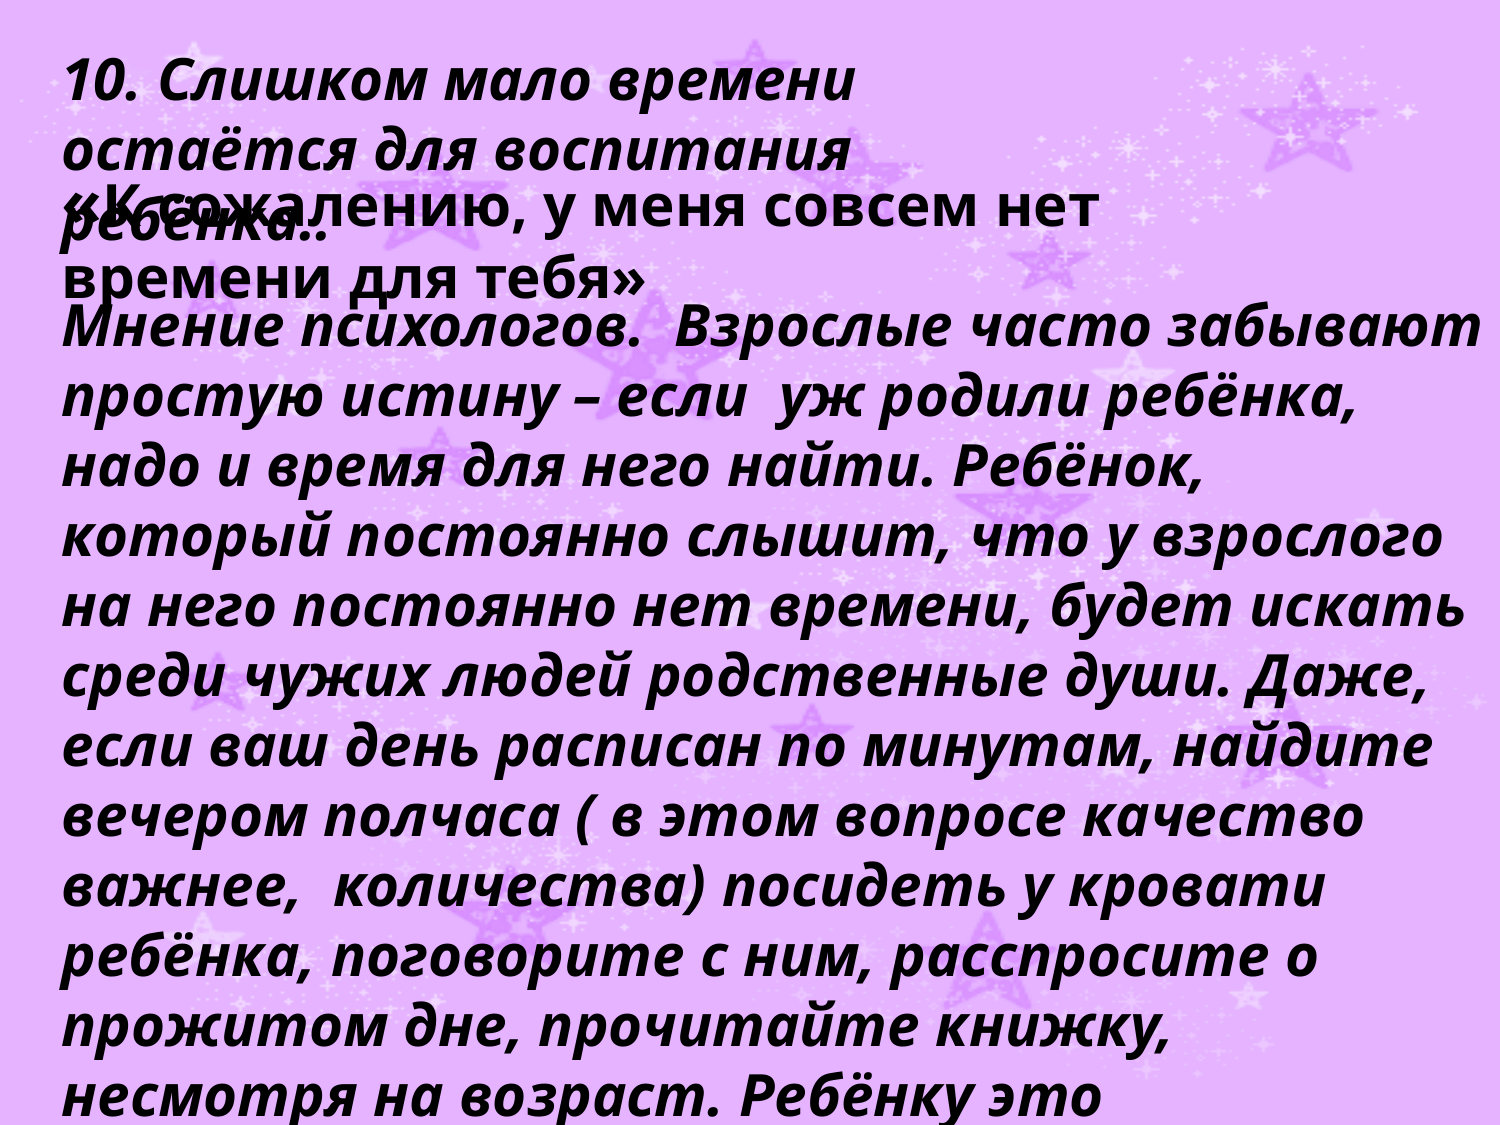

10. Слишком мало времени остаётся для воспитания ребёнка..
«К сожалению, у меня совсем нет времени для тебя»
Мнение психологов. Взрослые часто забывают простую истину – если уж родили ребёнка, надо и время для него найти. Ребёнок, который постоянно слышит, что у взрослого на него постоянно нет времени, будет искать среди чужих людей родственные души. Даже, если ваш день расписан по минутам, найдите вечером полчаса ( в этом вопросе качество важнее, количества) посидеть у кровати ребёнка, поговорите с ним, расспросите о прожитом дне, прочитайте книжку, несмотря на возраст. Ребёнку это необходимо.